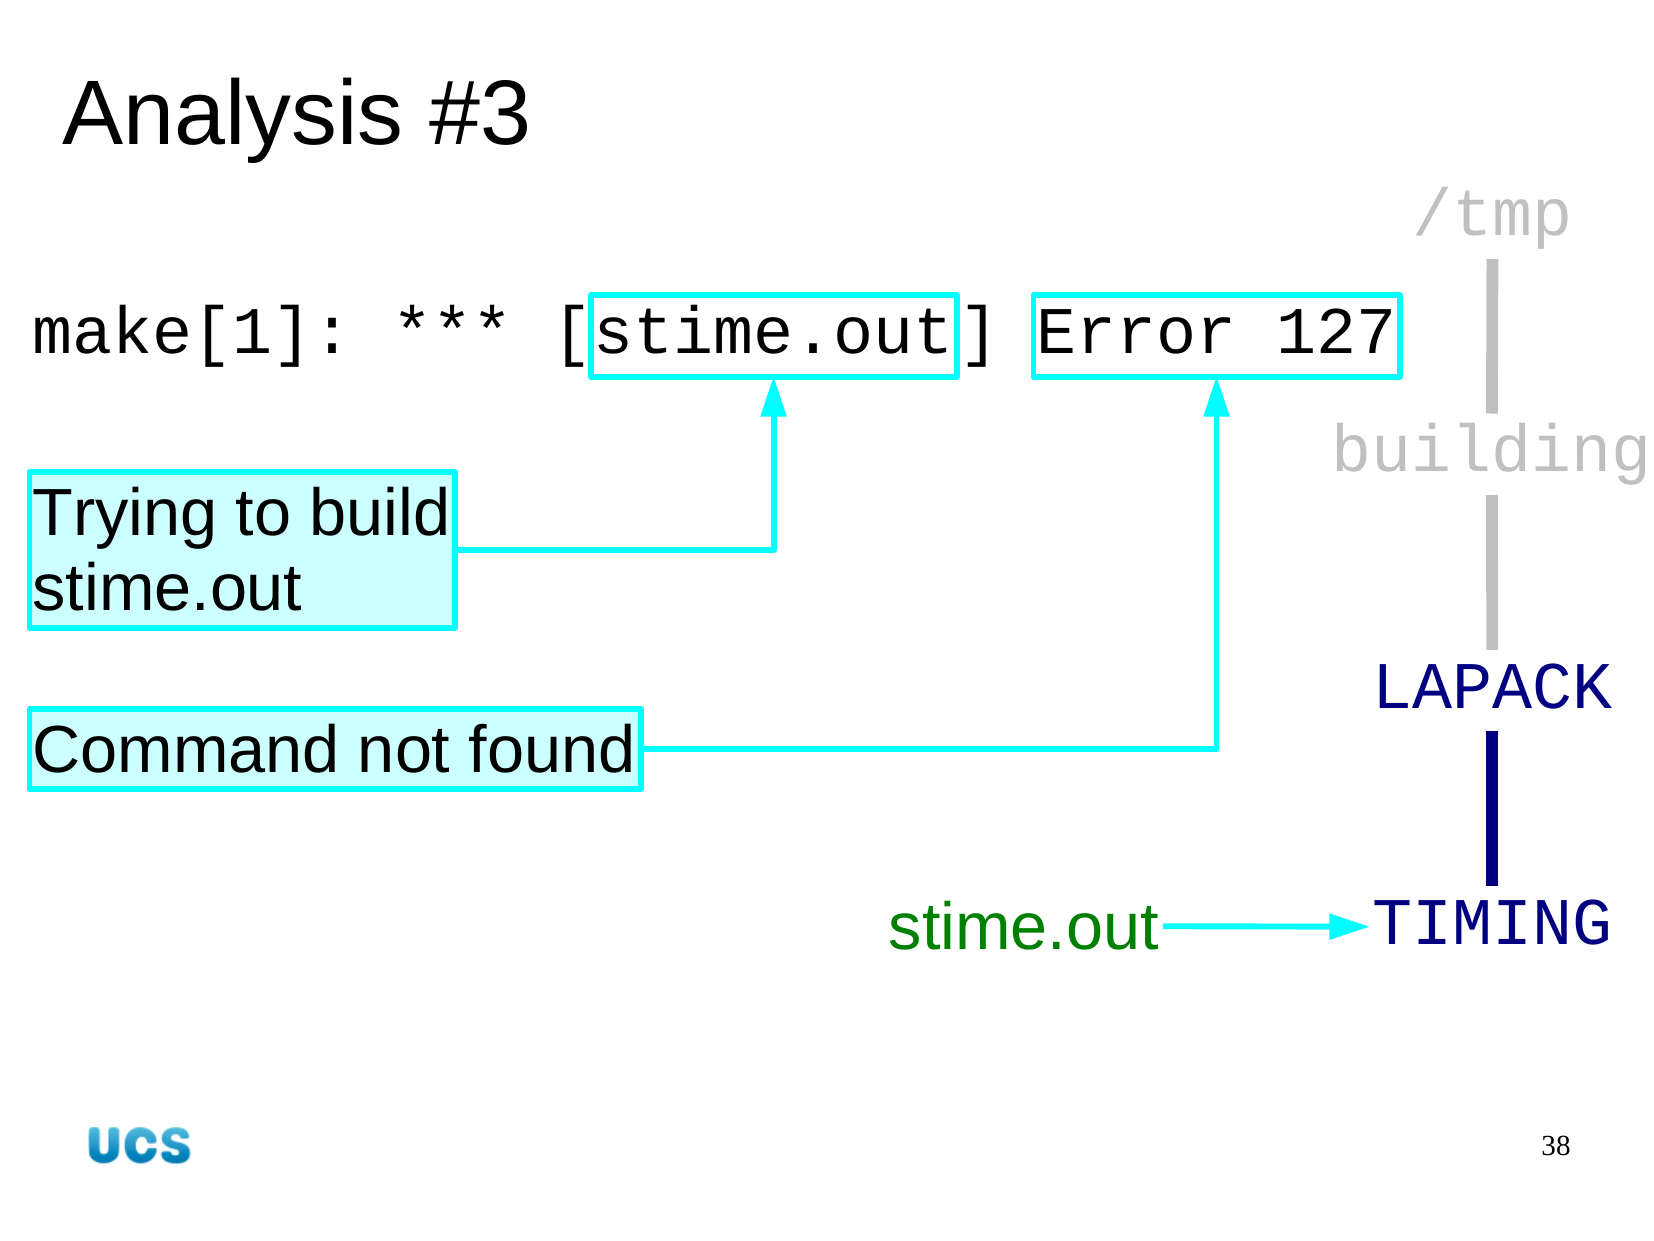

Analysis #3
/tmp
make[1]: *** [
stime.out
]
Error 127
building
Trying to build
stime.out
LAPACK
Command not found
stime.out
TIMING
38